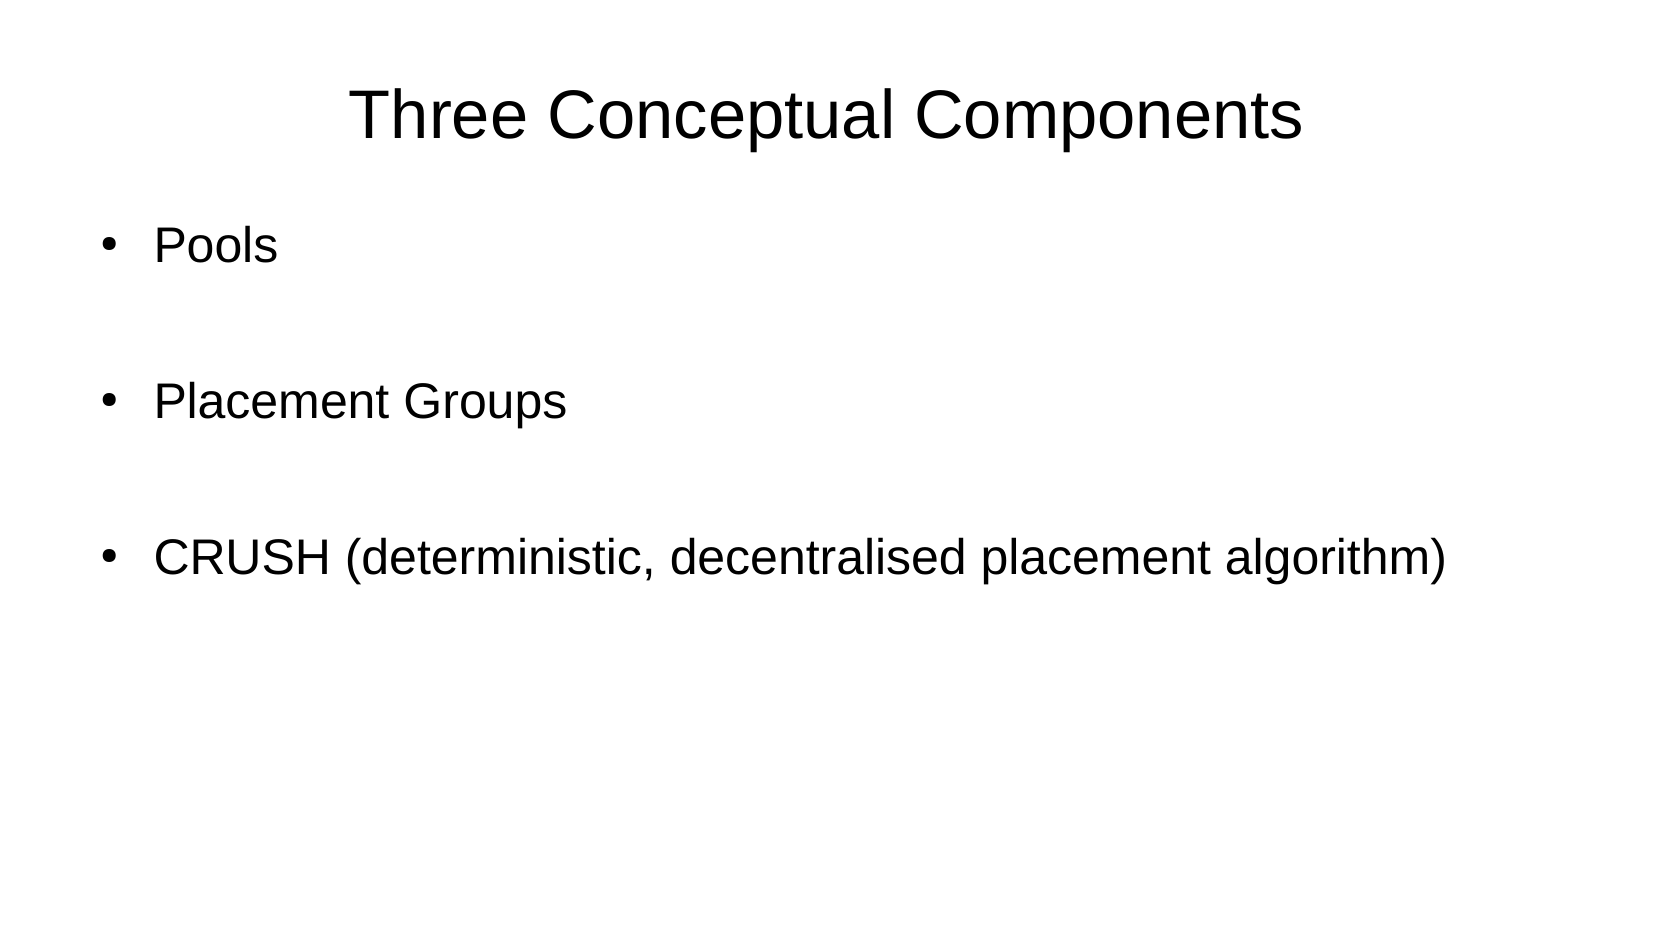

# Three Conceptual Components
Pools
Placement Groups
CRUSH (deterministic, decentralised placement algorithm)